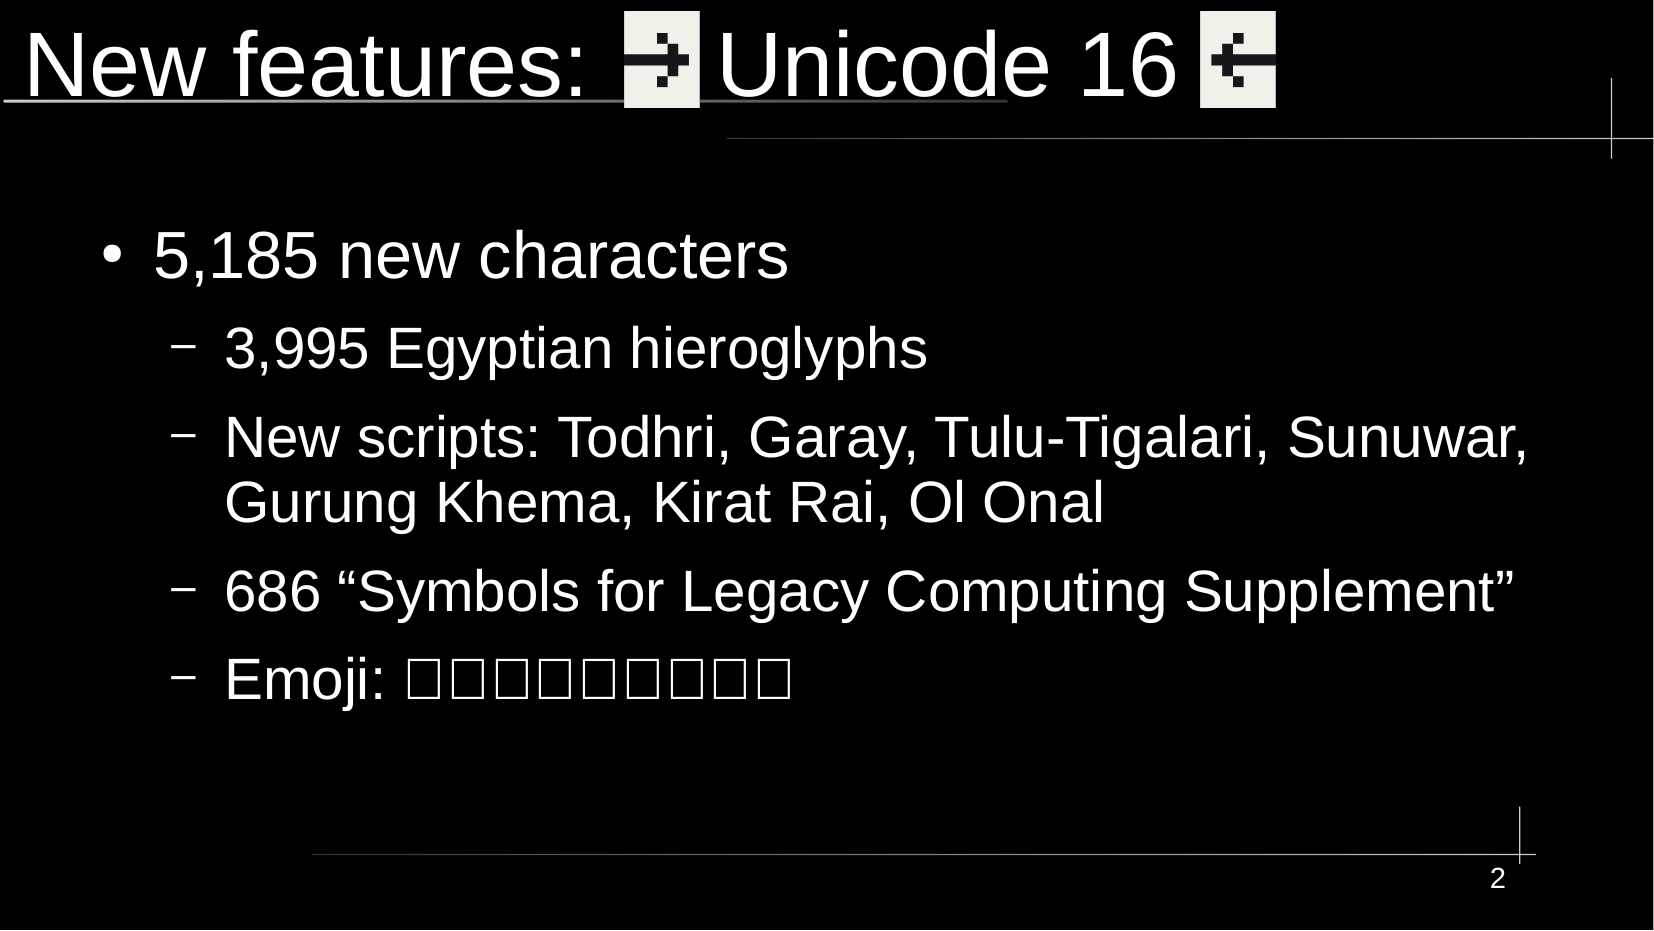

# New features: Unicode 16
5,185 new characters
3,995 Egyptian hieroglyphs
New scripts: Todhri, Garay, Tulu-Tigalari, Sunuwar, Gurung Khema, Kirat Rai, Ol Onal
686 “Symbols for Legacy Computing Supplement”
Emoji: 🫩🫆🪾🫜🪉🪏🫟🇨🇶
2